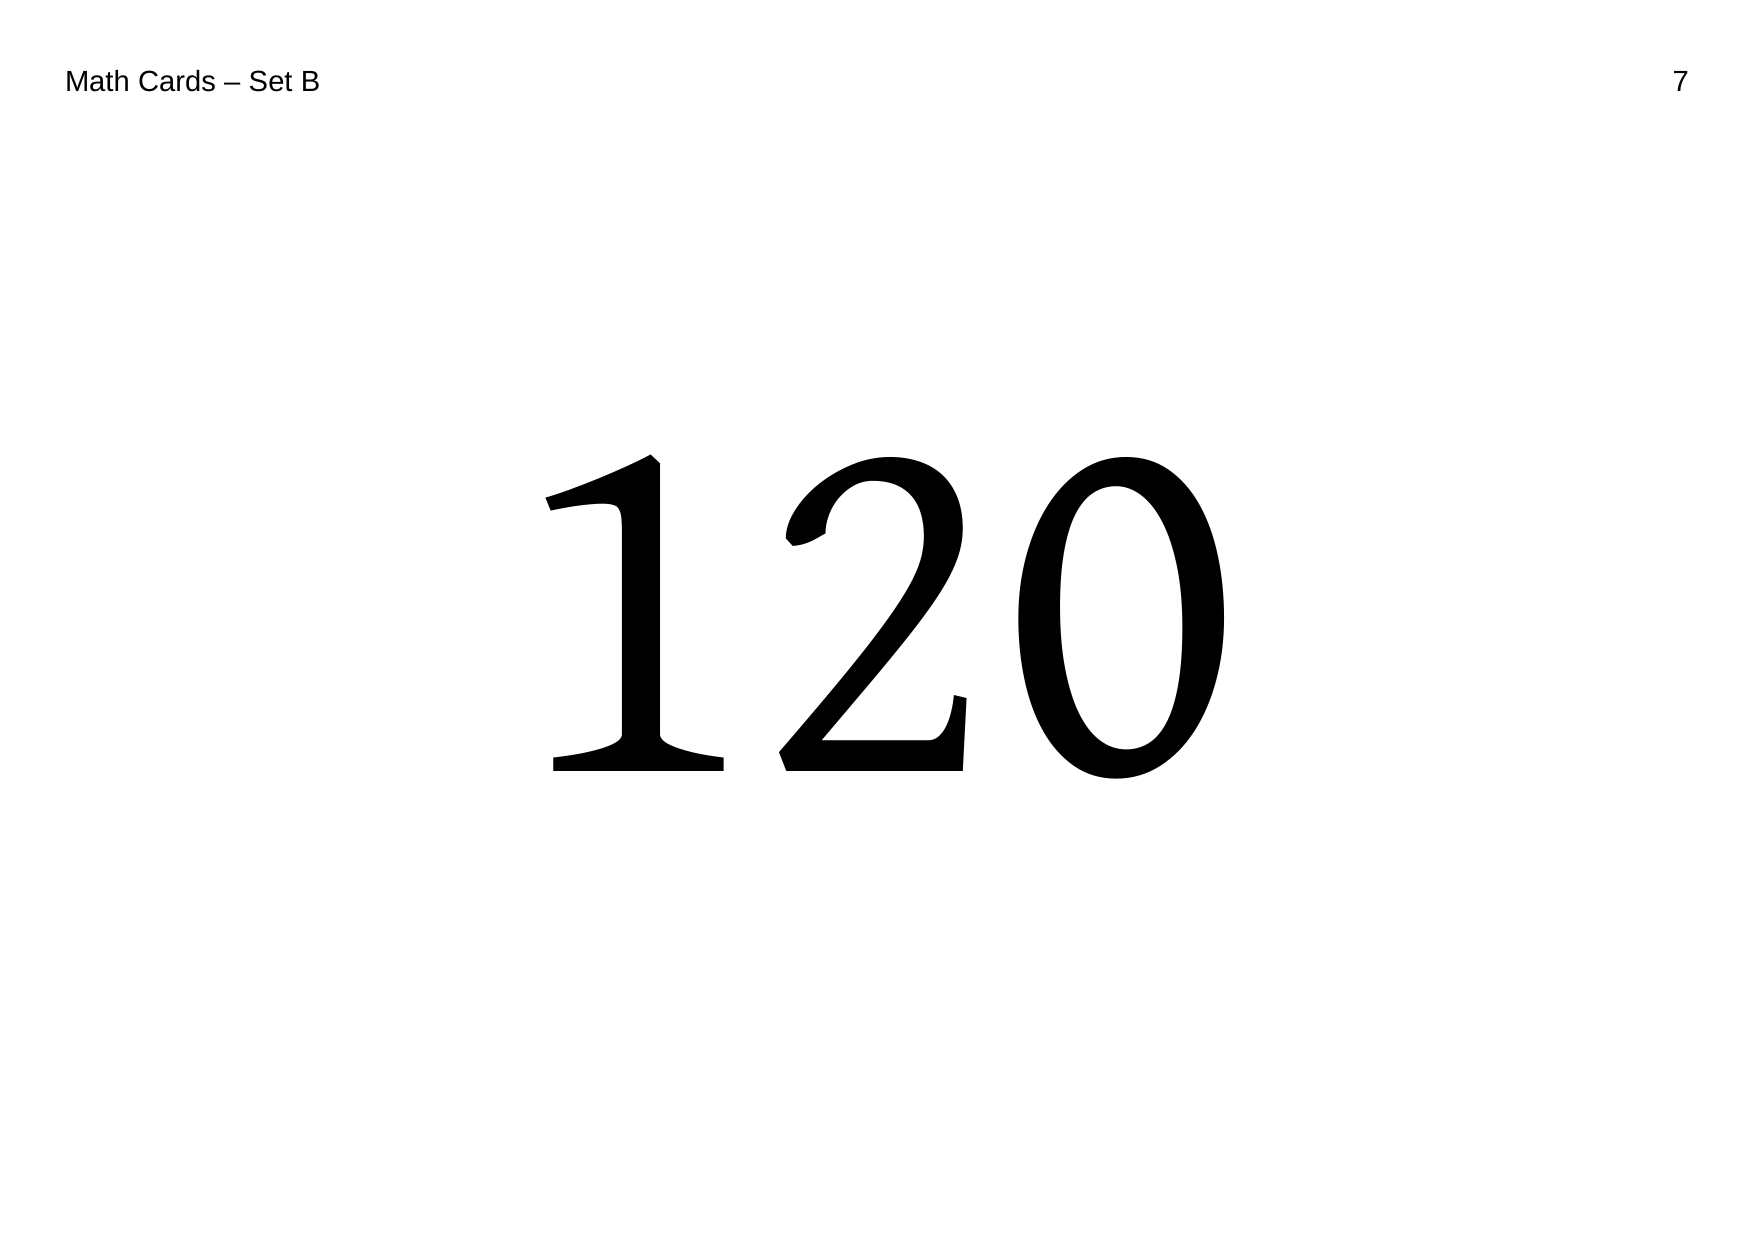

Math Cards – Set B
7
120